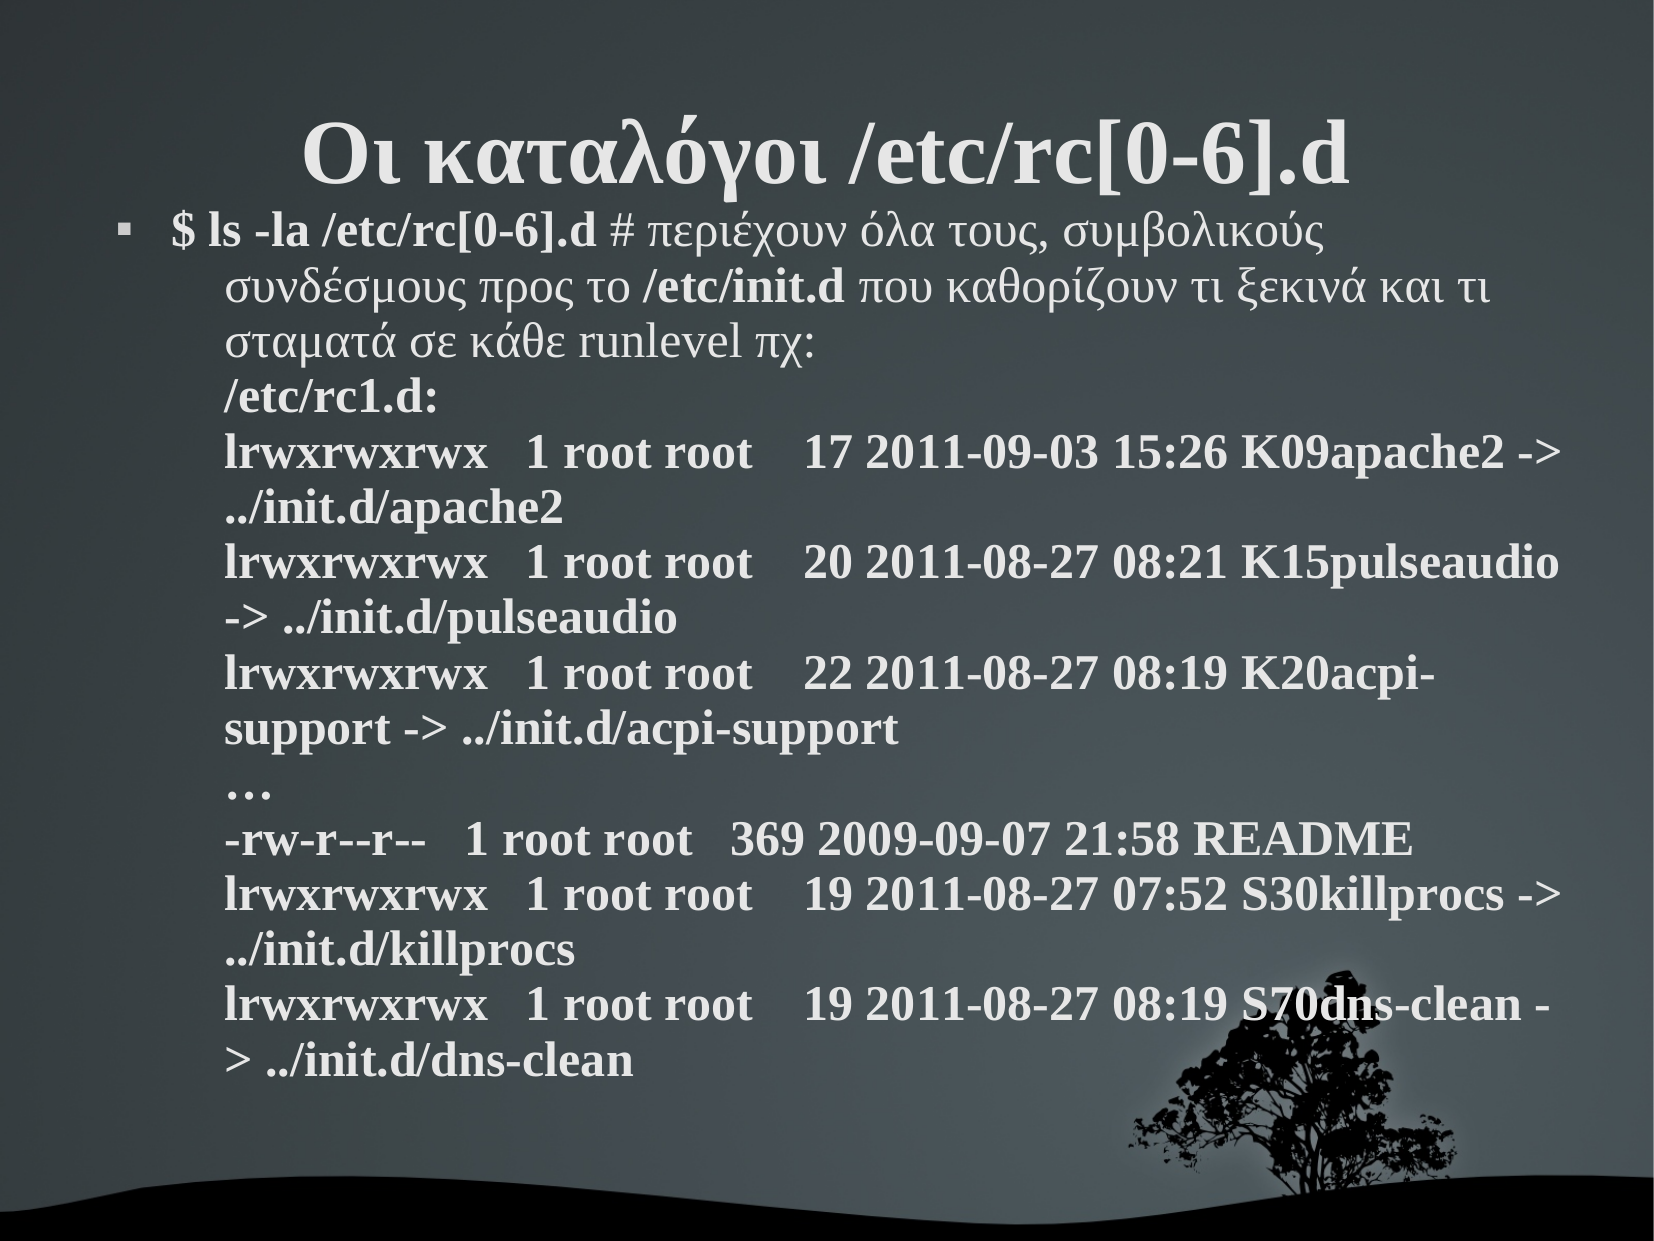

# Οι καταλόγοι /etc/rc[0-6].d
$ ls -la /etc/rc[0-6].d # περιέχουν όλα τους, συμβολικούς συνδέσμους προς το /etc/init.d που καθορίζουν τι ξεκινά και τι σταματά σε κάθε runlevel πχ:
/etc/rc1.d:
lrwxrwxrwx 1 root root 17 2011-09-03 15:26 K09apache2 -> ../init.d/apache2
lrwxrwxrwx 1 root root 20 2011-08-27 08:21 K15pulseaudio -> ../init.d/pulseaudio
lrwxrwxrwx 1 root root 22 2011-08-27 08:19 K20acpi-support -> ../init.d/acpi-support
…
-rw-r--r-- 1 root root 369 2009-09-07 21:58 README
lrwxrwxrwx 1 root root 19 2011-08-27 07:52 S30killprocs -> ../init.d/killprocs
lrwxrwxrwx 1 root root 19 2011-08-27 08:19 S70dns-clean -> ../init.d/dns-clean